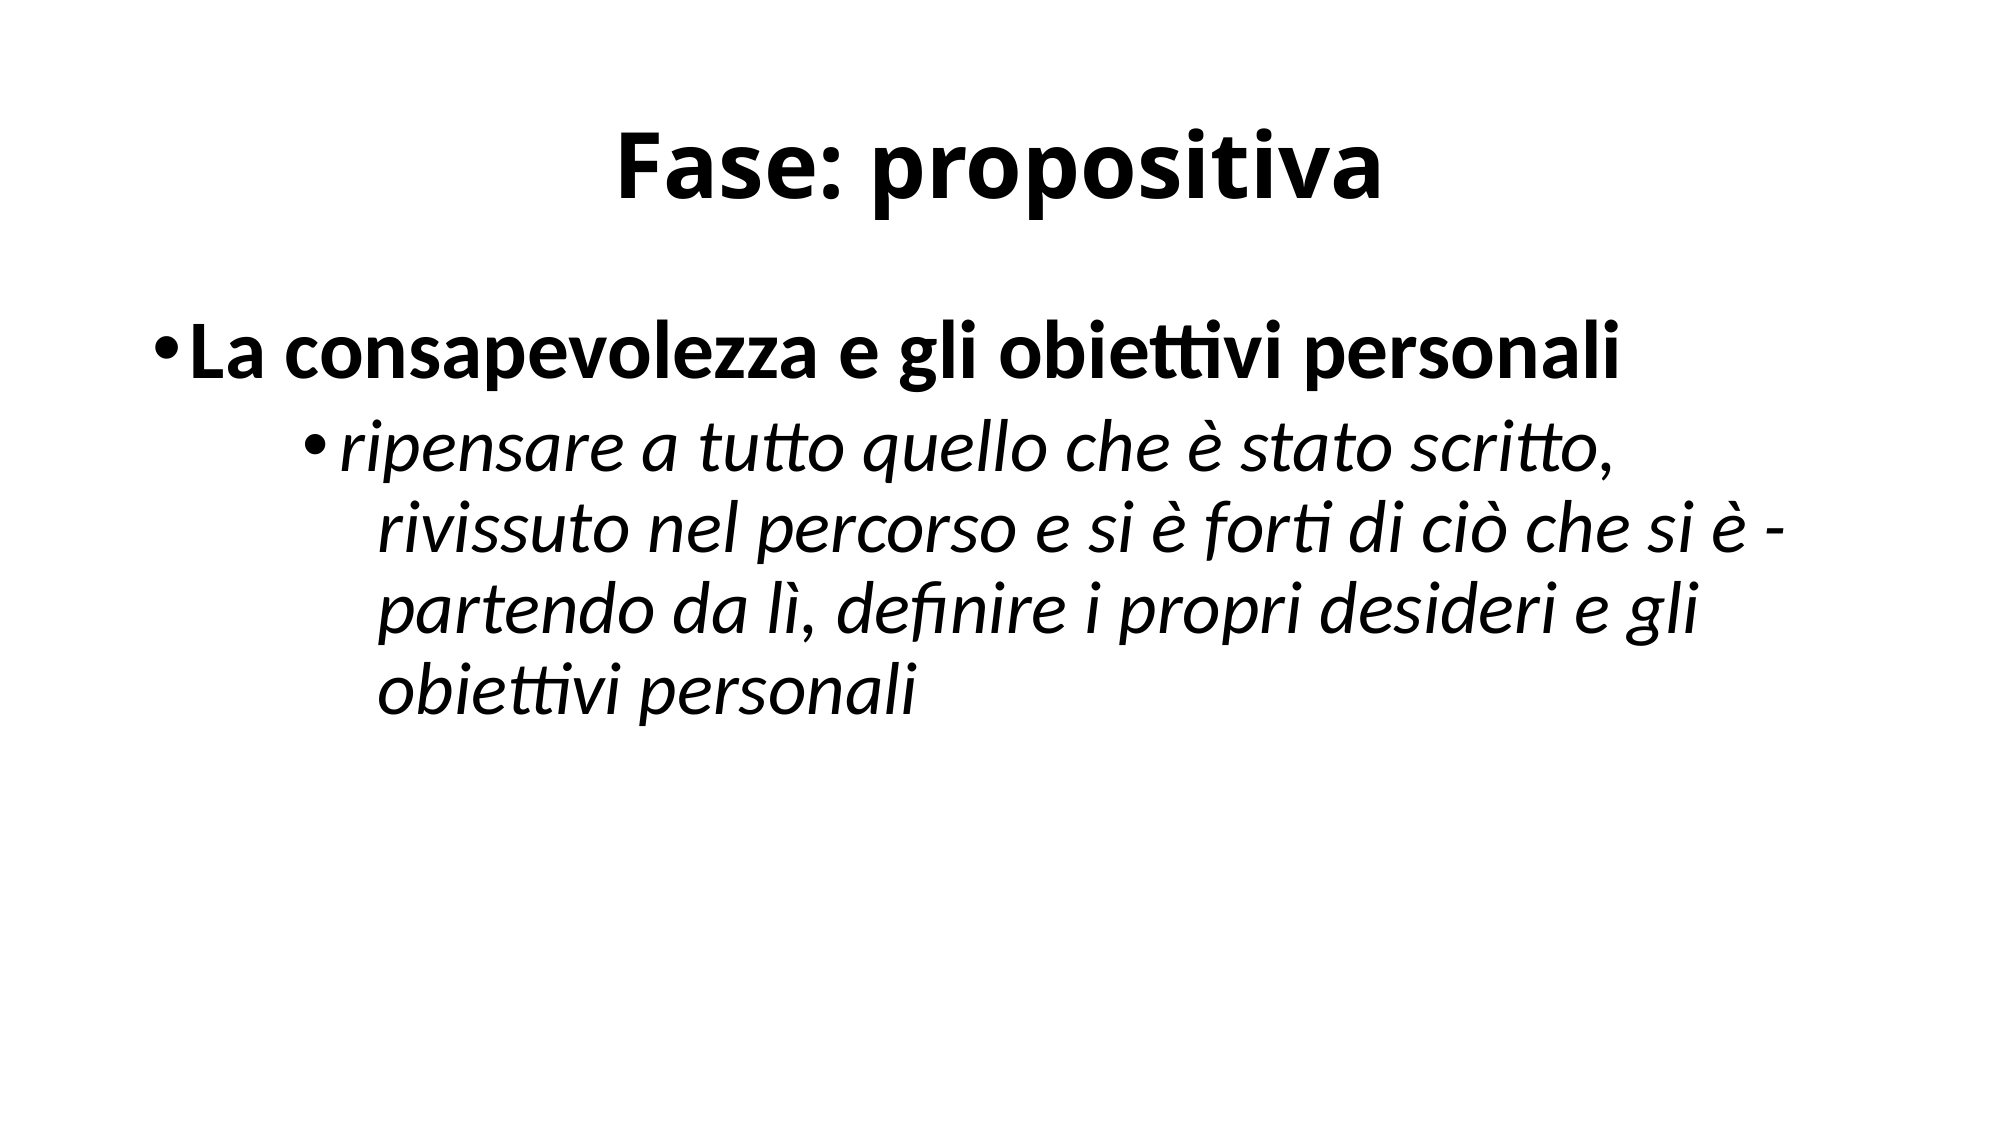

# Fase: propositiva
La consapevolezza e gli obiettivi personali
ripensare a tutto quello che è stato scritto, rivissuto nel percorso e si è forti di ciò che si è - partendo da lì, definire i propri desideri e gli obiettivi personali